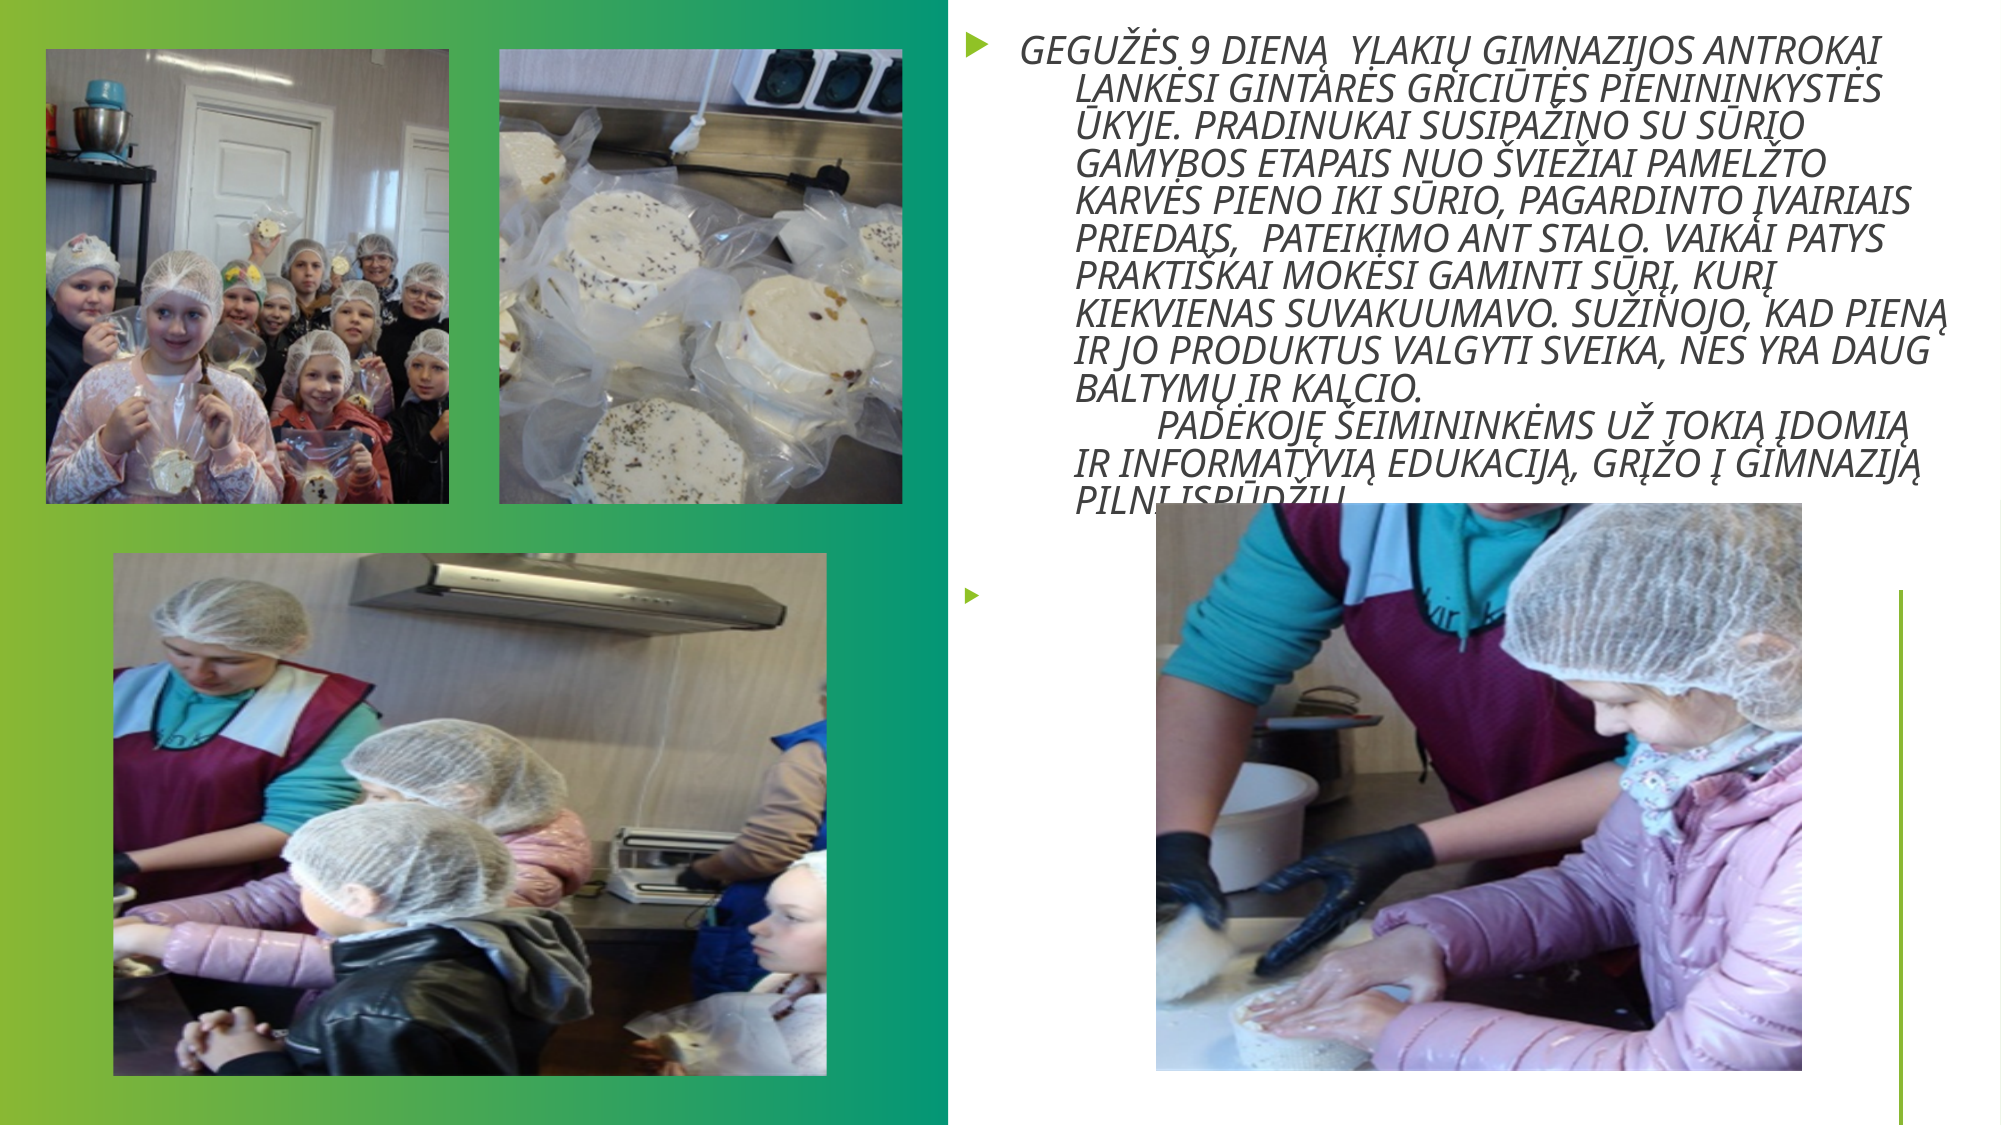

Gegužės 9 dieną Ylakių gimnazijos antrokai lankėsi Gintarės Griciūtės pienininkystės ūkyje. Pradinukai susipažino su sūrio gamybos etapais nuo šviežiai pamelžto karvės pieno iki sūrio, pagardinto įvairiais priedais,  pateikimo ant stalo. Vaikai patys praktiškai mokėsi gaminti sūrį, kurį kiekvienas suvakuumavo. Sužinojo, kad pieną ir jo produktus valgyti sveika, nes yra daug baltymų ir kalcio.
        Padėkoję šeimininkėms už tokią įdomią ir informatyvią edukaciją, grįžo į gimnaziją pilni įspūdžių.
#